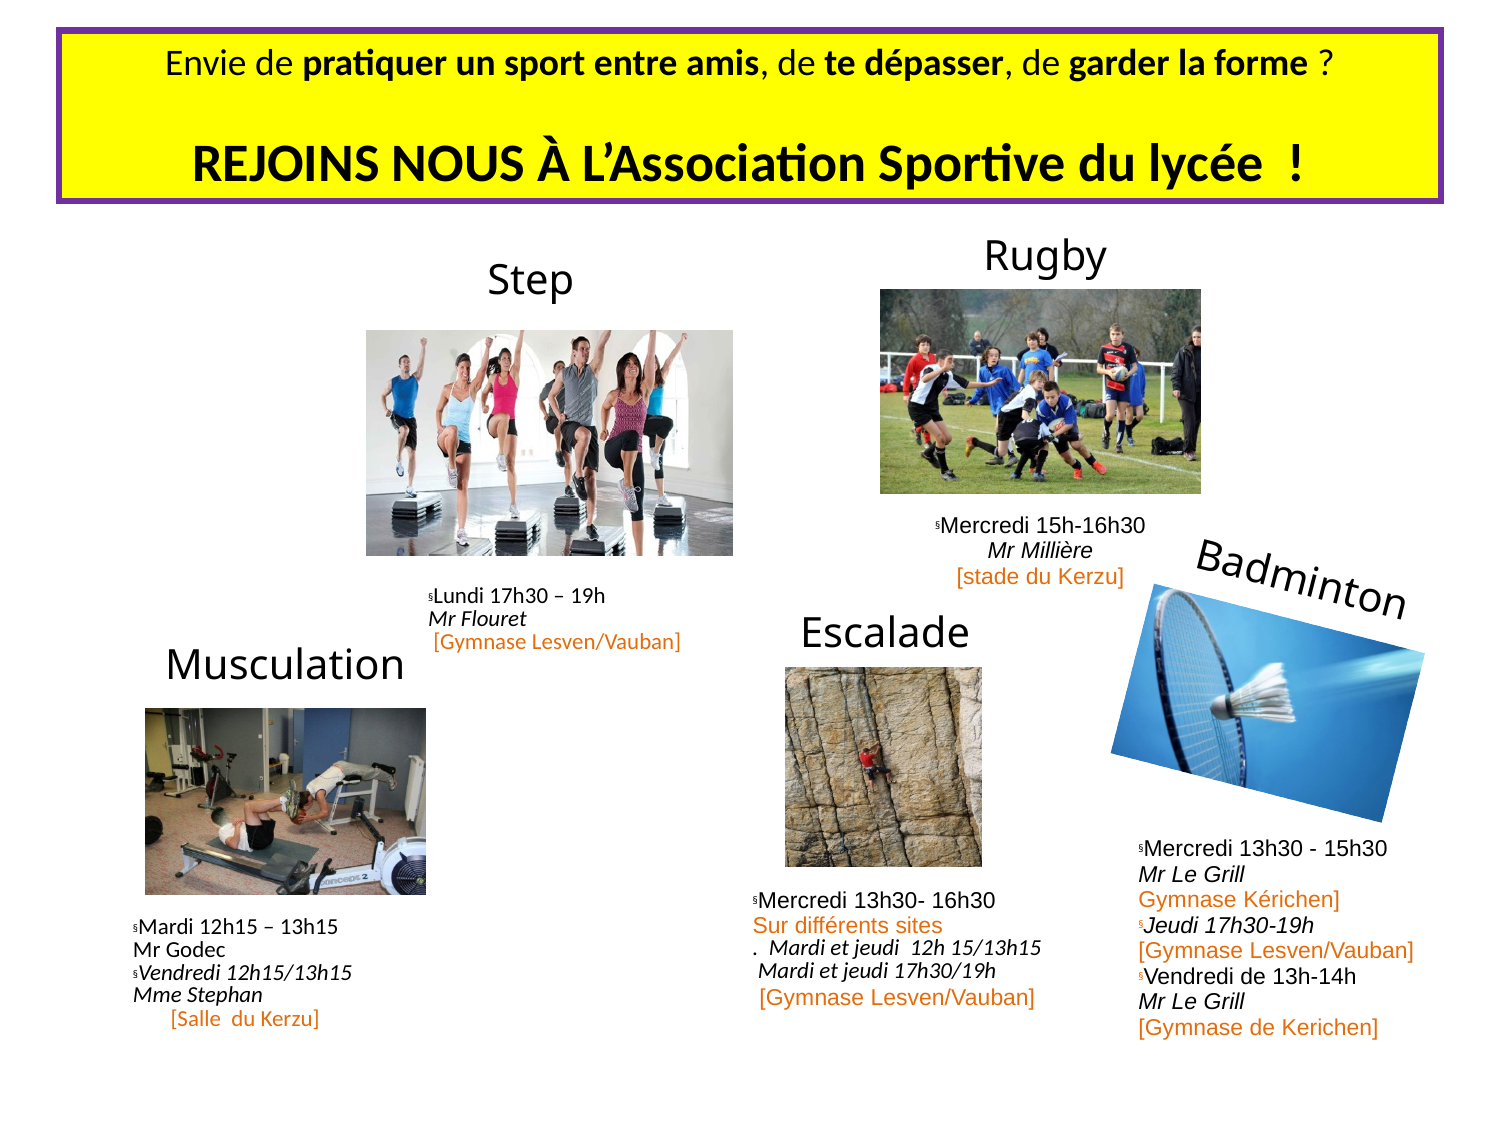

# Envie de pratiquer un sport entre amis, de te dépasser, de garder la forme ? REJOINS NOUS À L’Association Sportive du lycée !
Rugby
Mercredi 15h-16h30
Mr Millière
[stade du Kerzu]
Step
Badminton
Mercredi 13h30 - 15h30
Mr Le Grill
Gymnase Kérichen]
Jeudi 17h30-19h
[Gymnase Lesven/Vauban]
Vendredi de 13h-14h
Mr Le Grill
[Gymnase de Kerichen]
Lundi 17h30 – 19h
Mr Flouret
 [Gymnase Lesven/Vauban]
Musculation
Mardi 12h15 – 13h15
Mr Godec
Vendredi 12h15/13h15
Mme Stephan
 [Salle du Kerzu]
Escalade
Mercredi 13h30- 16h30
Sur différents sites
. Mardi et jeudi 12h 15/13h15
 Mardi et jeudi 17h30/19h
[Gymnase Lesven/Vauban]